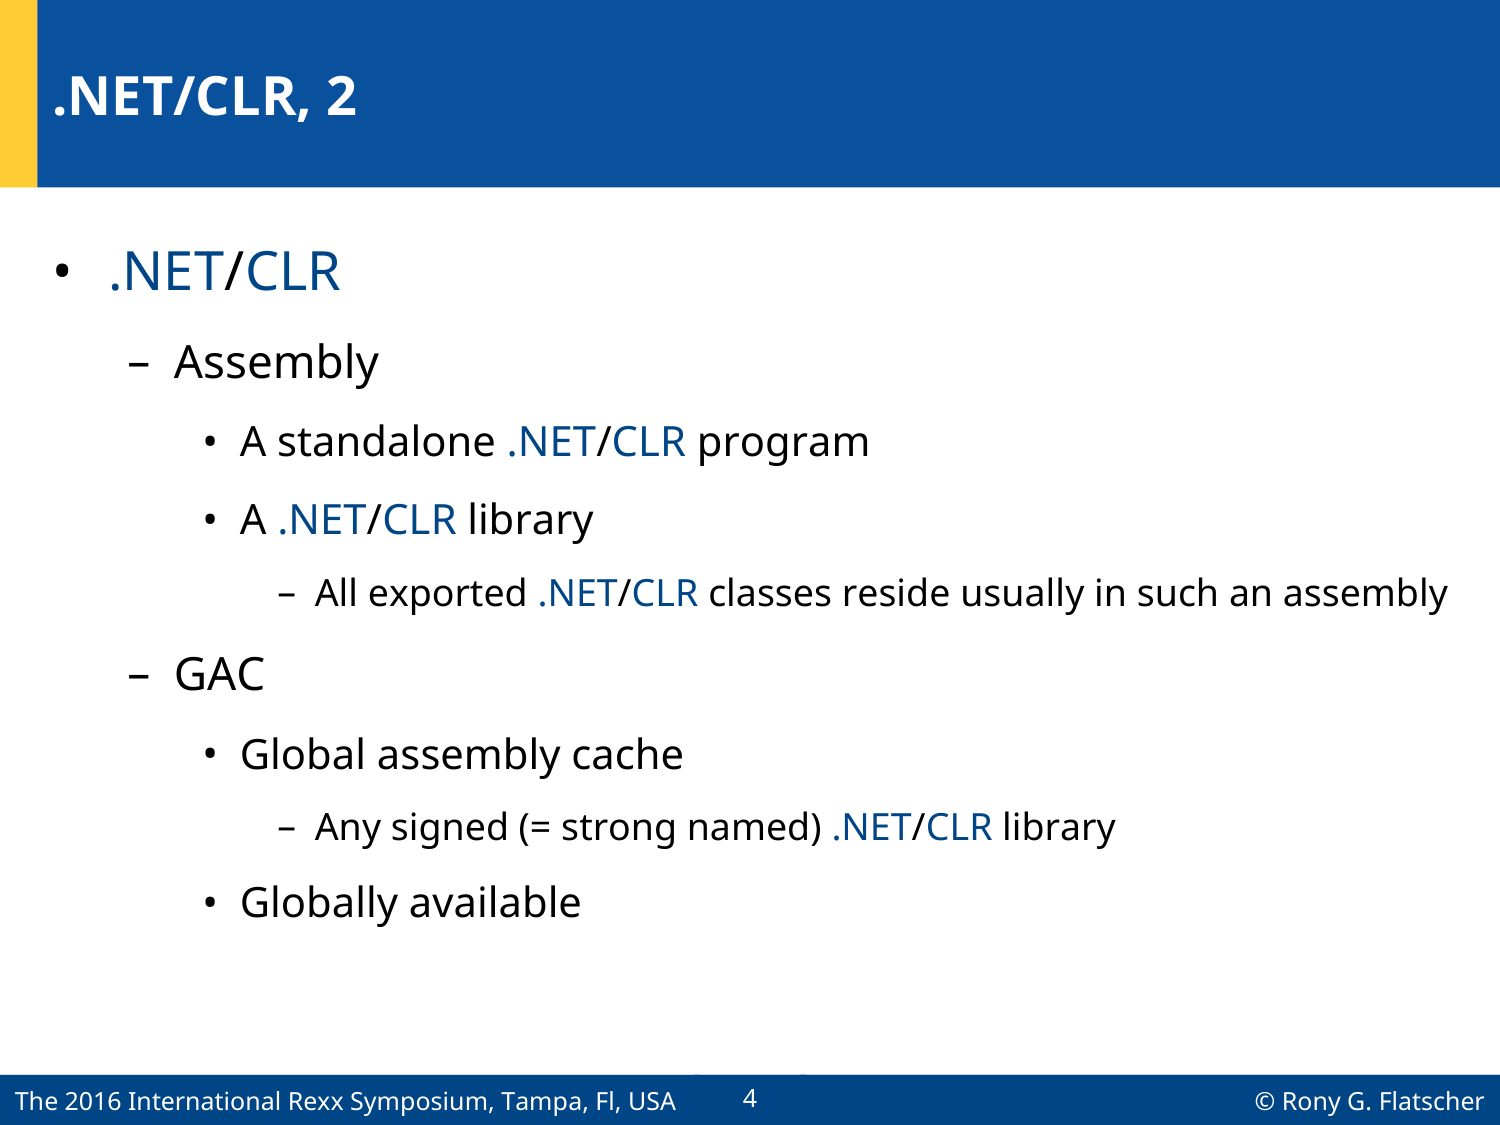

# .NET/CLR, 2
.NET/CLR
Assembly
A standalone .NET/CLR program
A .NET/CLR library
All exported .NET/CLR classes reside usually in such an assembly
GAC
Global assembly cache
Any signed (= strong named) .NET/CLR library
Globally available